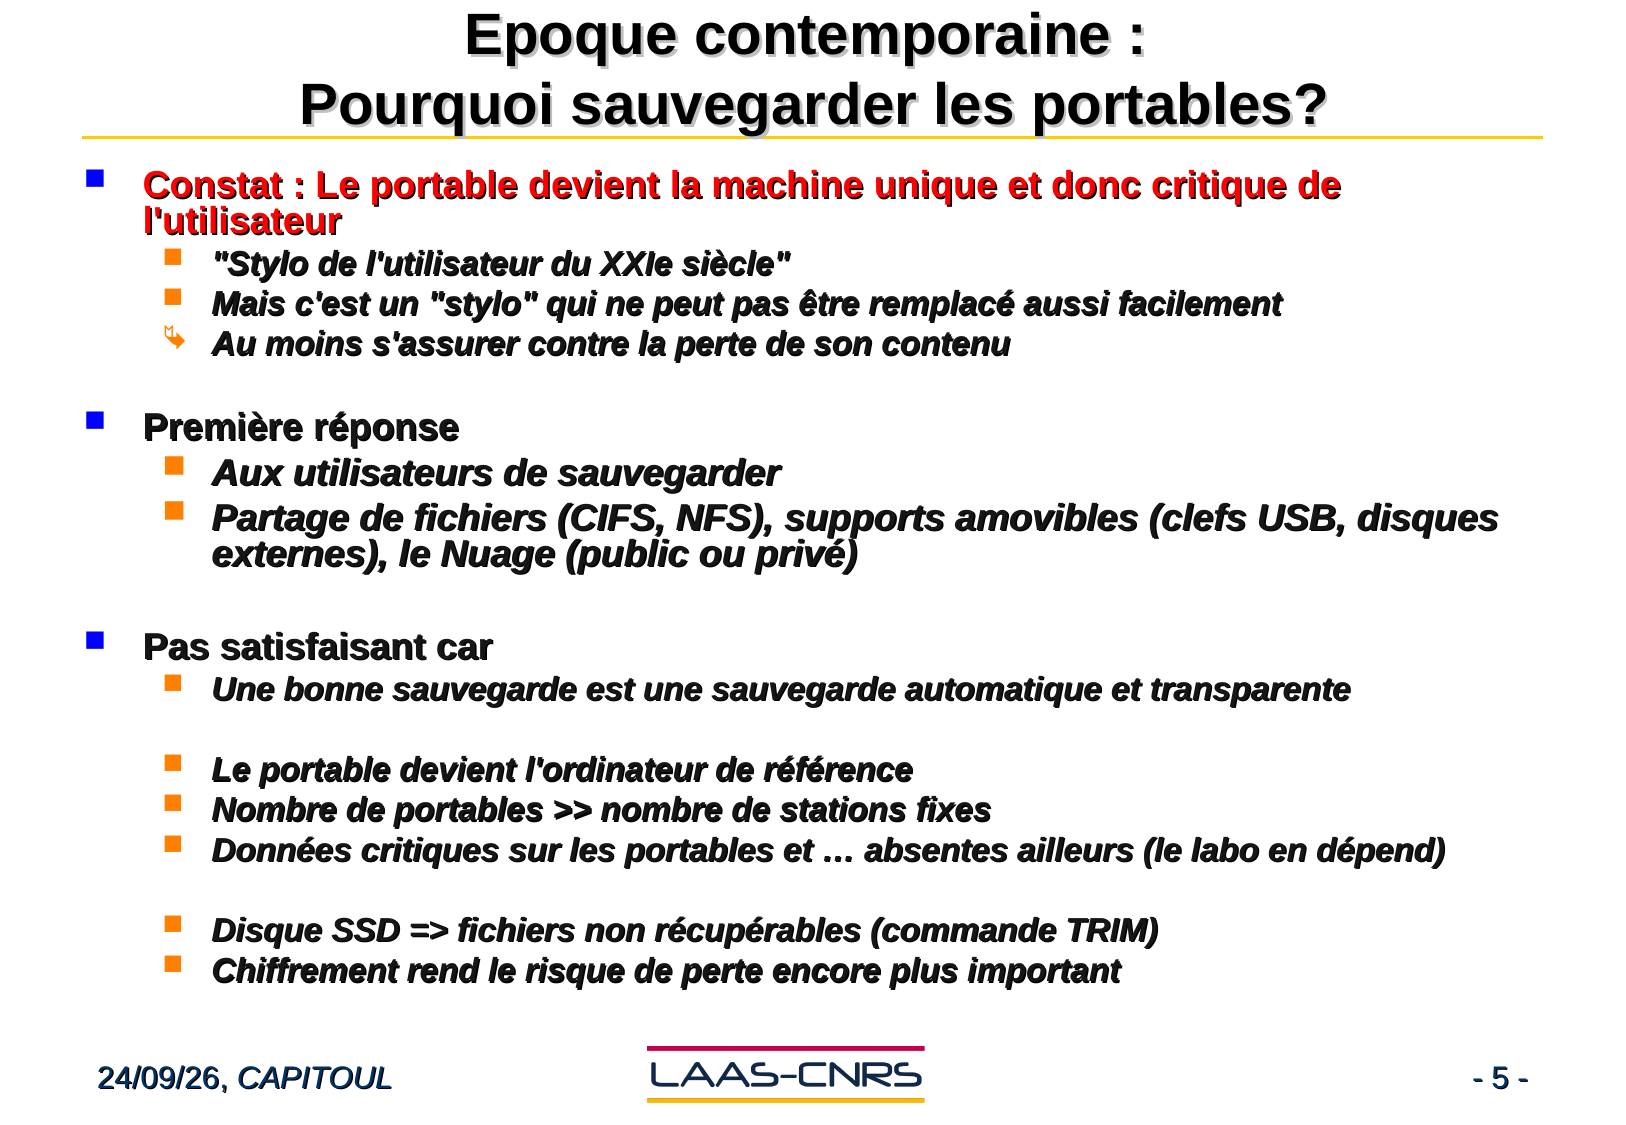

# Epoque contemporaine : Pourquoi sauvegarder les portables?
Constat : Le portable devient la machine unique et donc critique de l'utilisateur
"Stylo de l'utilisateur du XXIe siècle"
Mais c'est un "stylo" qui ne peut pas être remplacé aussi facilement
Au moins s'assurer contre la perte de son contenu
Première réponse
Aux utilisateurs de sauvegarder
Partage de fichiers (CIFS, NFS), supports amovibles (clefs USB, disques externes), le Nuage (public ou privé)
Pas satisfaisant car
Une bonne sauvegarde est une sauvegarde automatique et transparente
Le portable devient l'ordinateur de référence
Nombre de portables >> nombre de stations fixes
Données critiques sur les portables et … absentes ailleurs (le labo en dépend)
Disque SSD => fichiers non récupérables (commande TRIM)
Chiffrement rend le risque de perte encore plus important
 , CAPITOUL